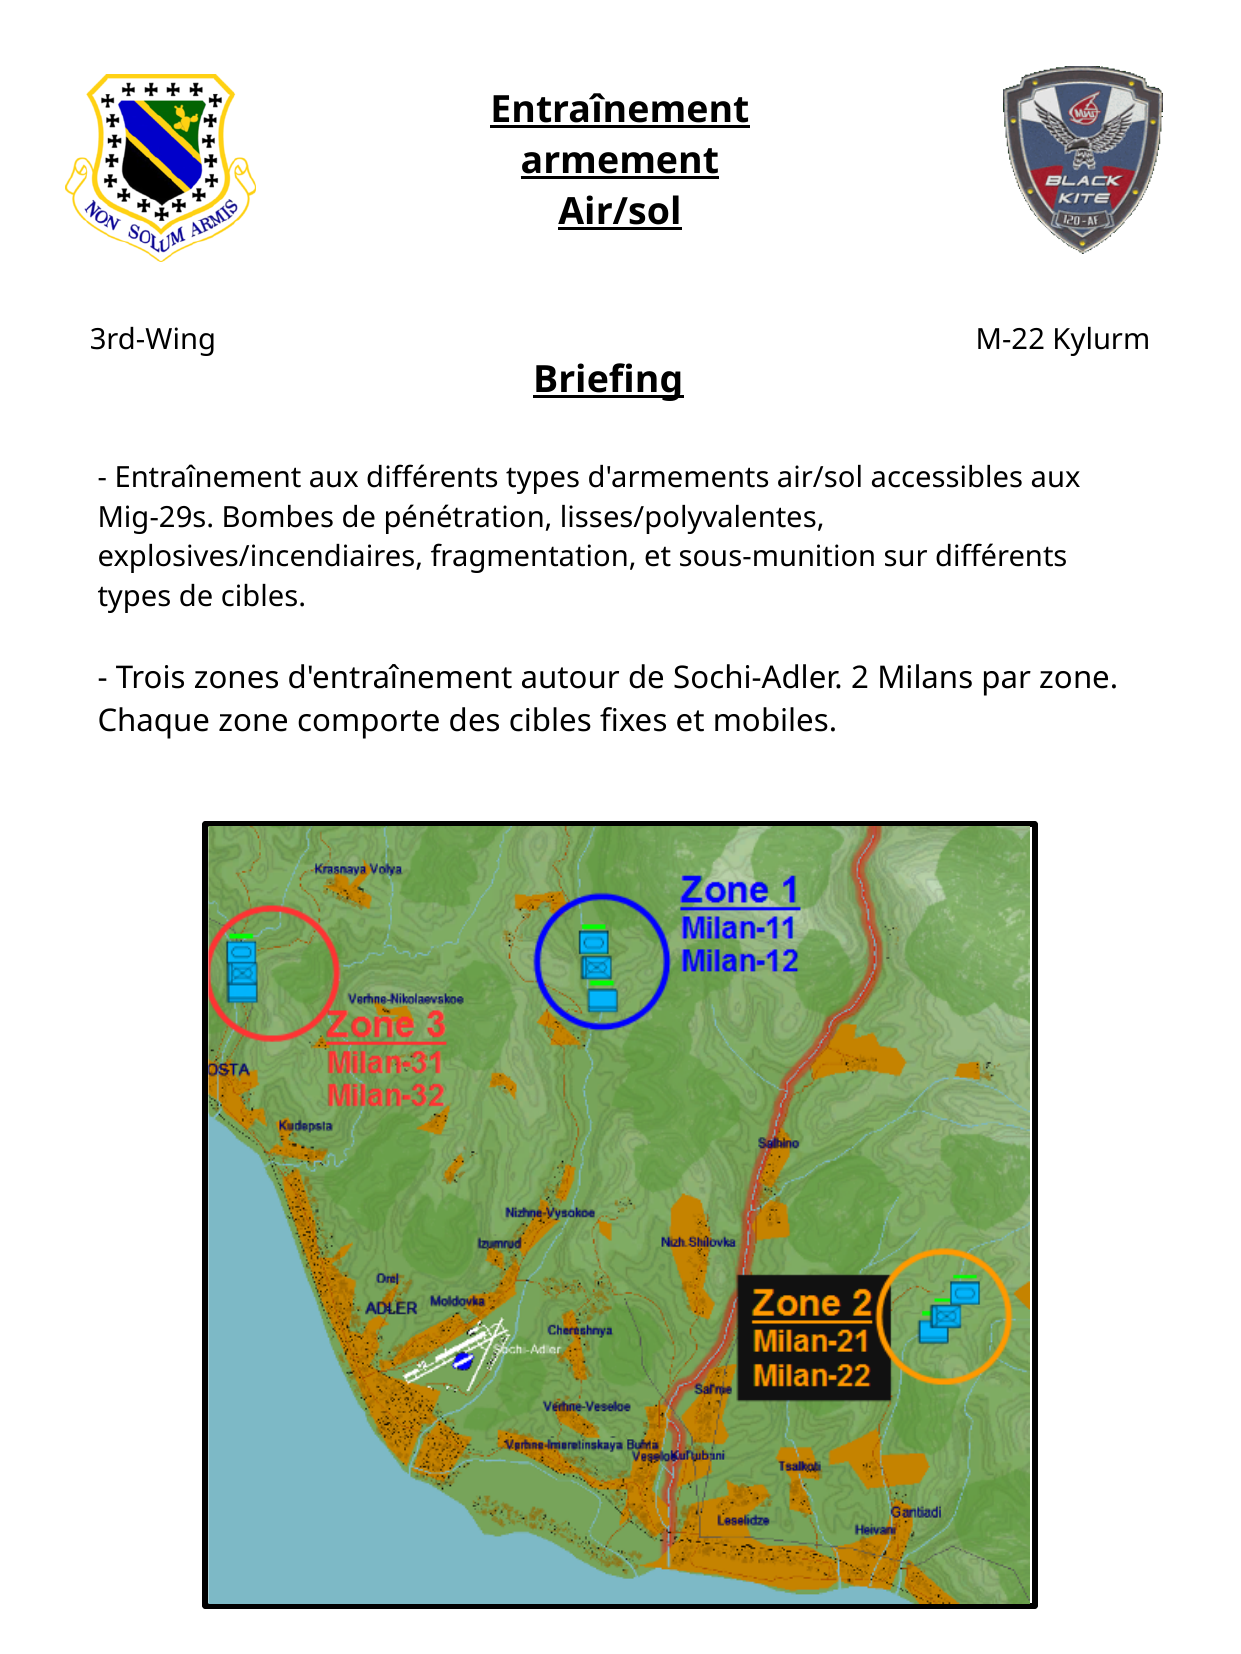

# Entraînement armement Air/sol 3rd-Wing											M-22 Kylurm
Briefing
- Entraînement aux différents types d'armements air/sol accessibles aux Mig-29s. Bombes de pénétration, lisses/polyvalentes, explosives/incendiaires, fragmentation, et sous-munition sur différents types de cibles.
- Trois zones d'entraînement autour de Sochi-Adler. 2 Milans par zone. Chaque zone comporte des cibles fixes et mobiles.